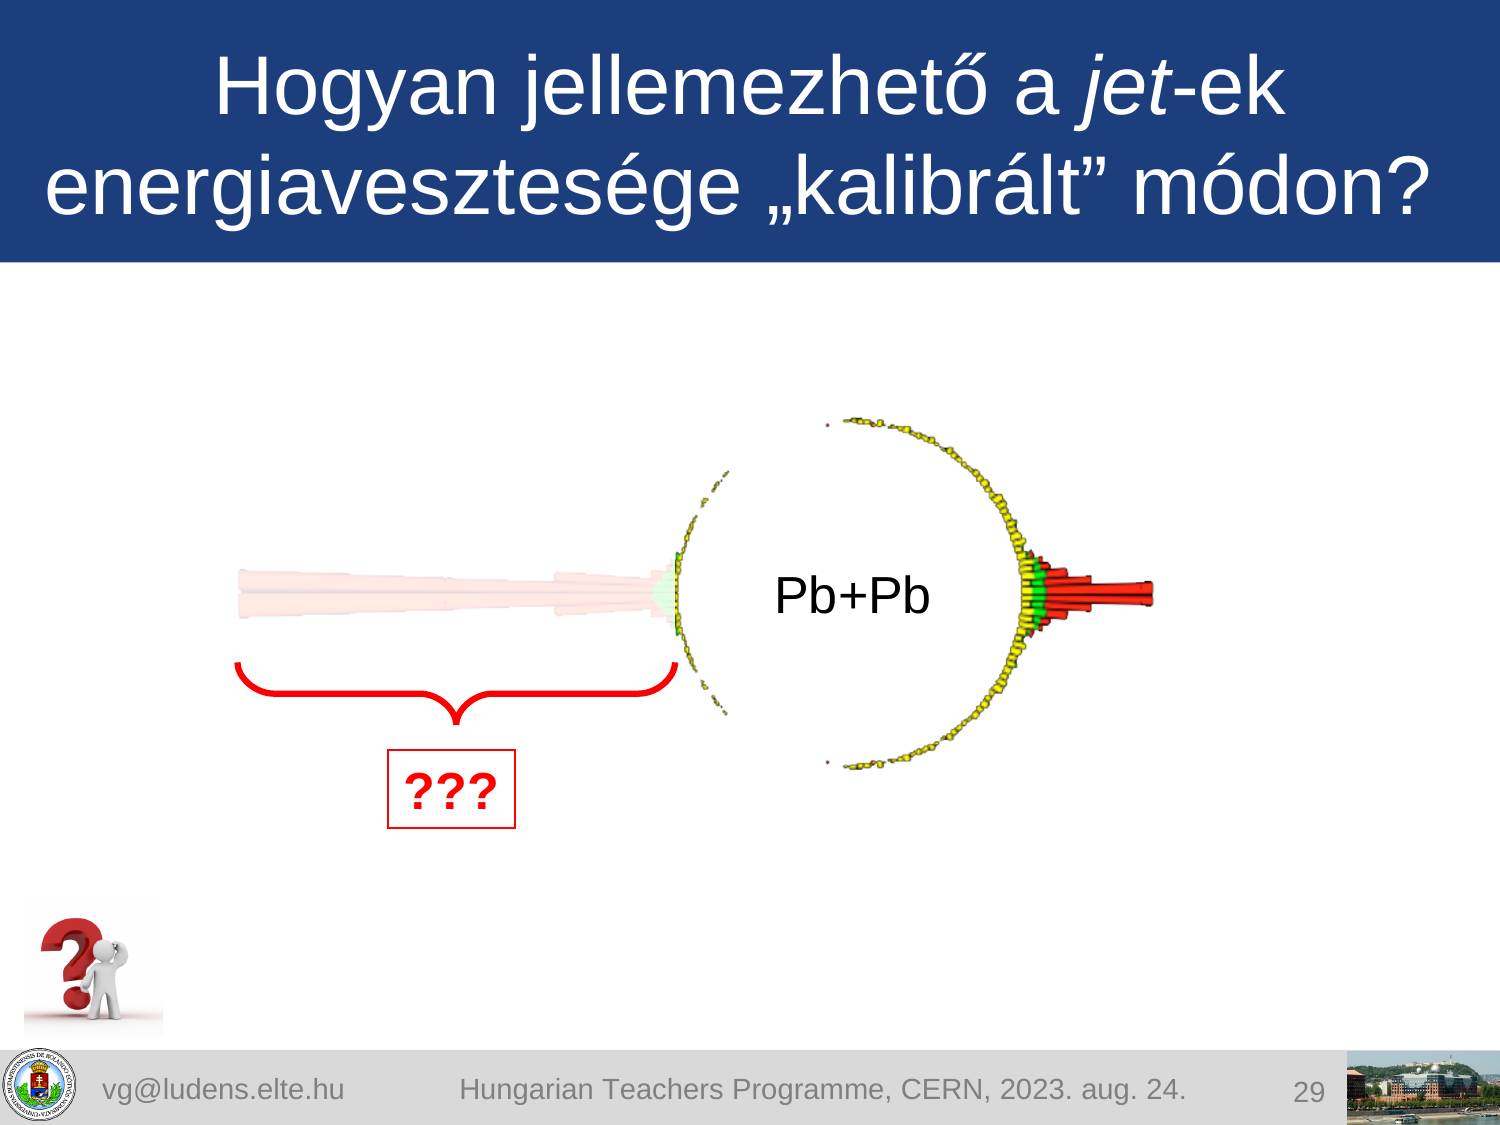

# Hogyan jellemezhető a jet-ek energiavesztesége „kalibrált” módon?
Pb+Pb
???
29